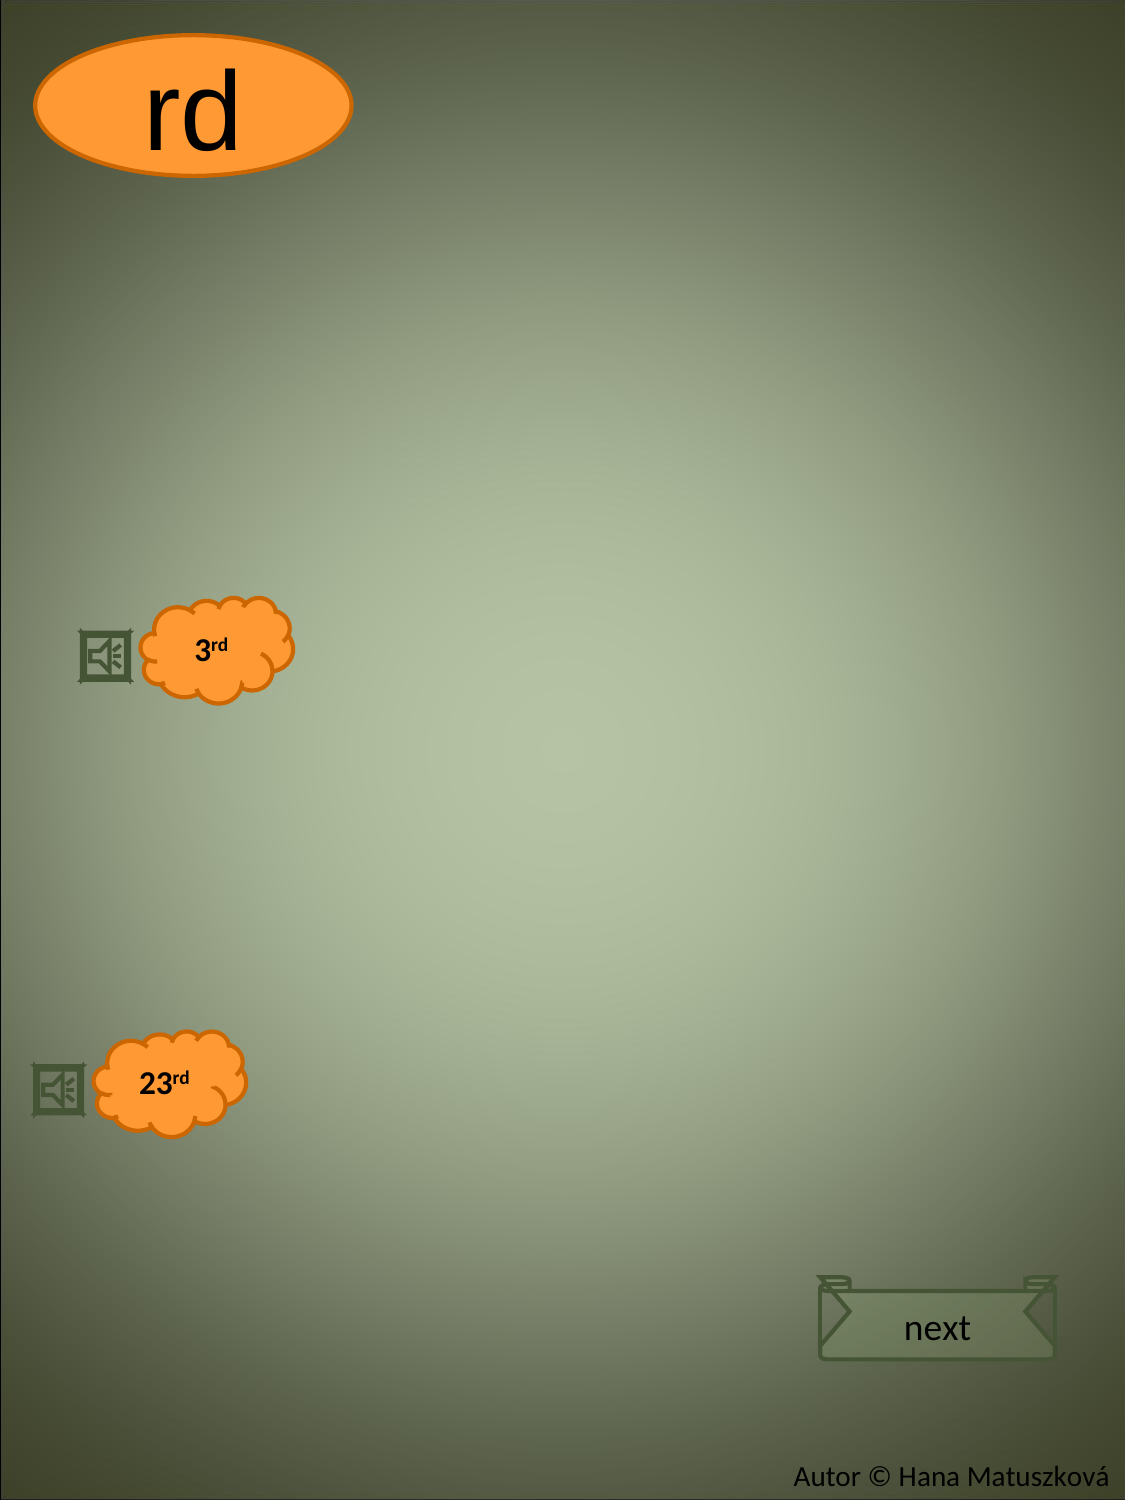

rd
3rd
23rd
next
Autor © Hana Matuszková